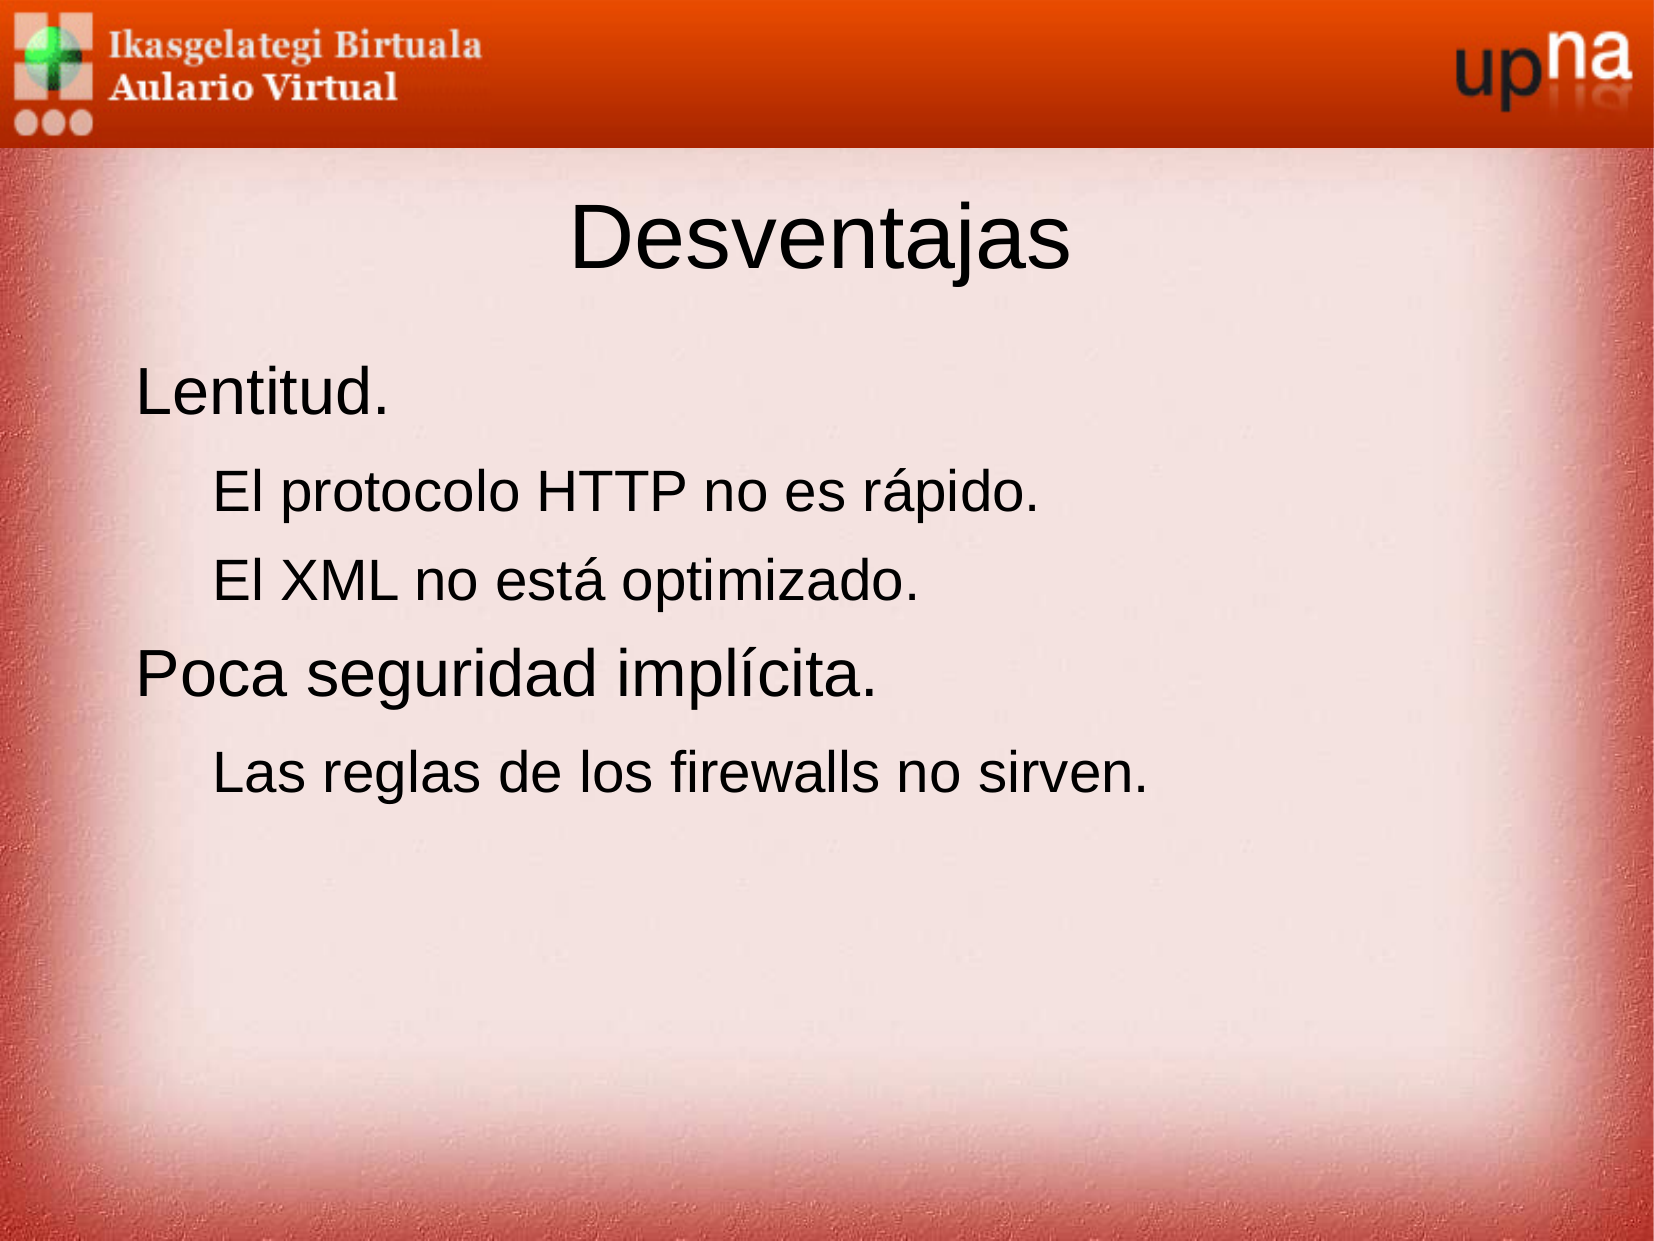

# Desventajas
Lentitud.
El protocolo HTTP no es rápido.
El XML no está optimizado.
Poca seguridad implícita.
Las reglas de los firewalls no sirven.